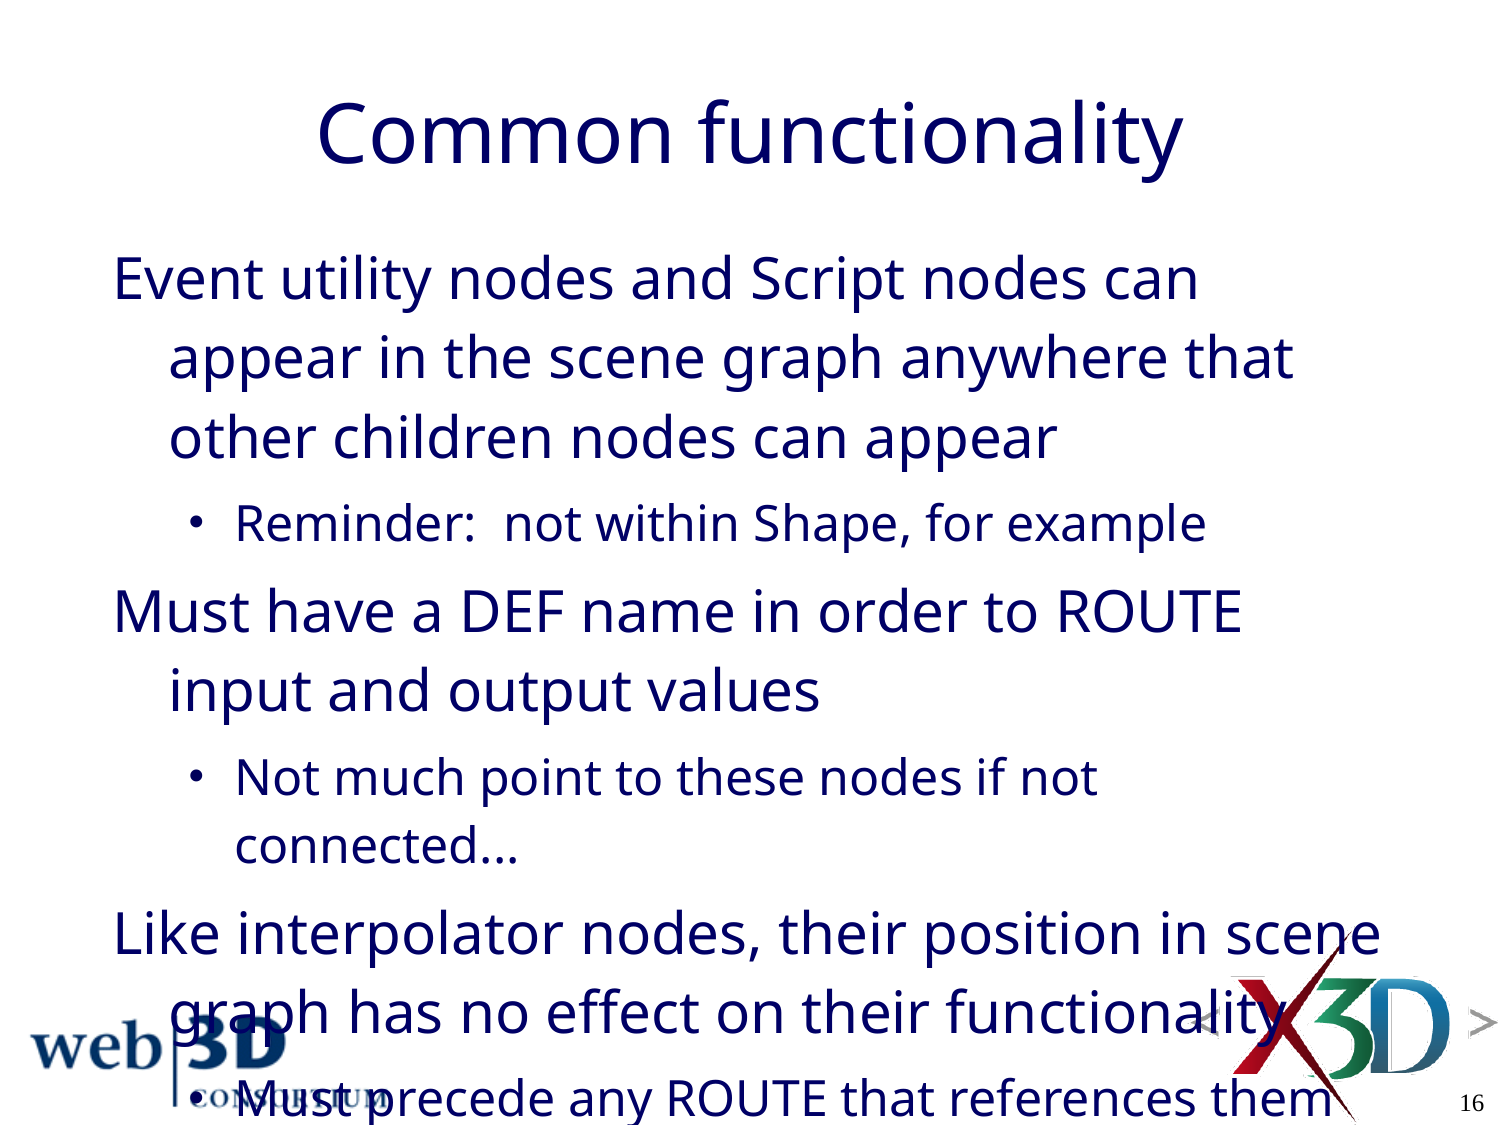

# Common functionality
Event utility nodes and Script nodes can appear in the scene graph anywhere that other children nodes can appear
Reminder: not within Shape, for example
Must have a DEF name in order to ROUTE input and output values
Not much point to these nodes if not connected...
Like interpolator nodes, their position in scene graph has no effect on their functionality
Must precede any ROUTE that references them